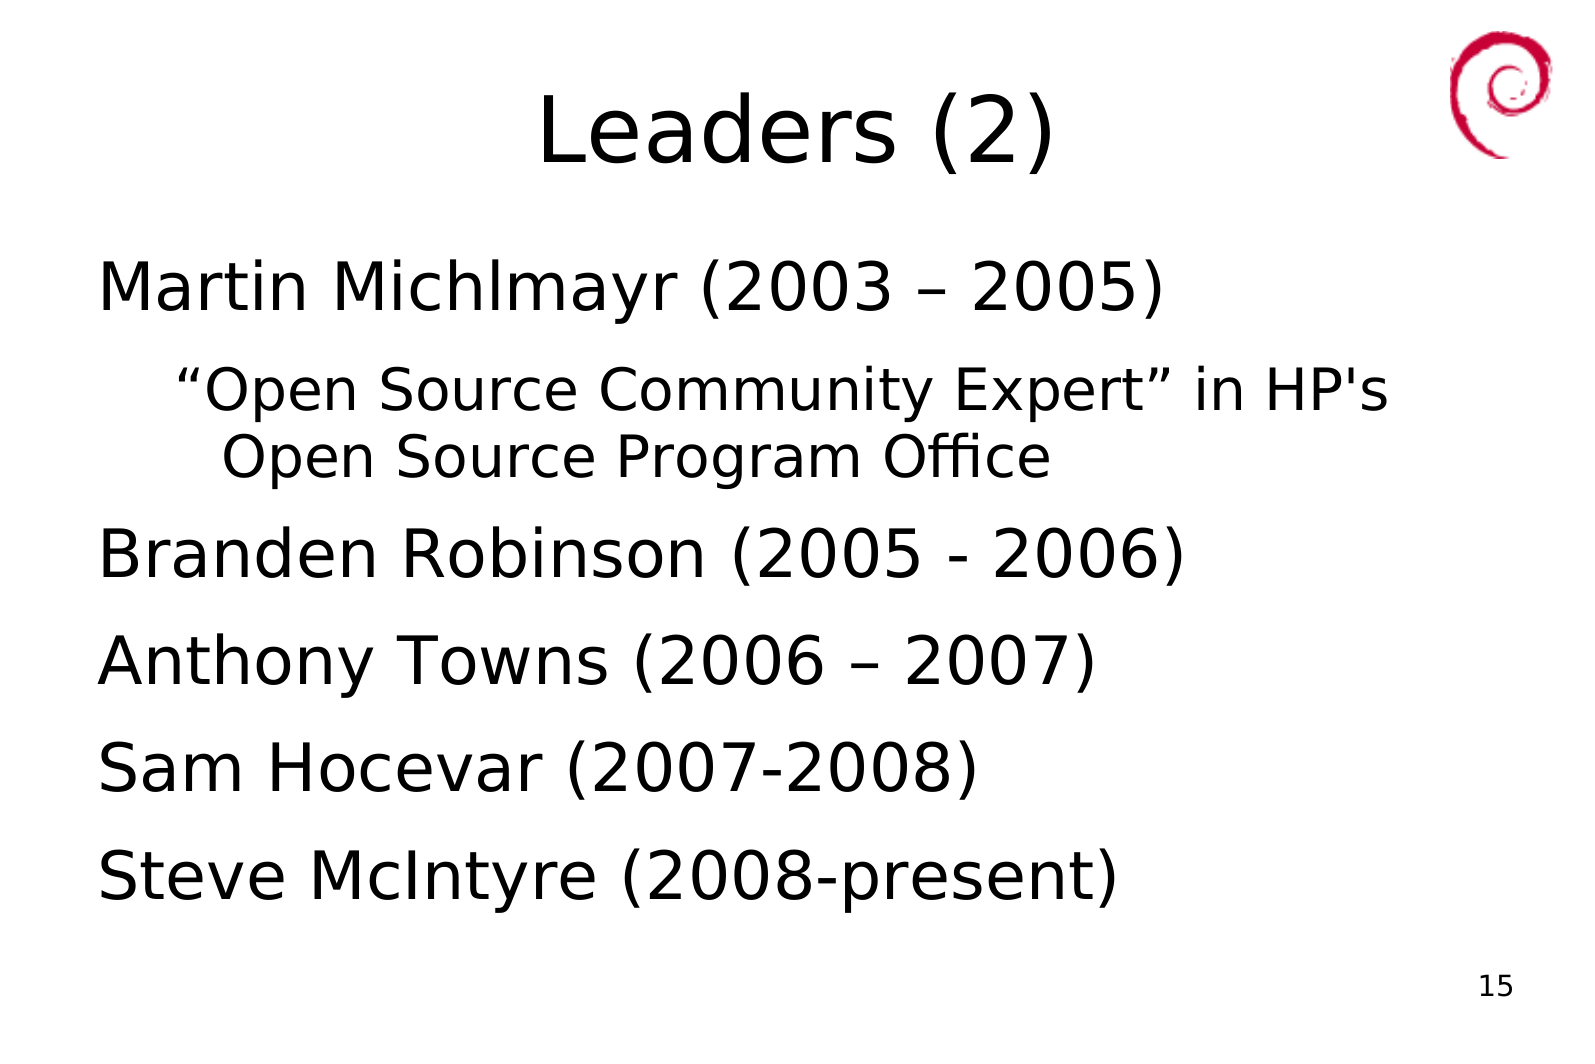

# Leaders (2)
Martin Michlmayr (2003 – 2005)
“Open Source Community Expert” in HP's Open Source Program Office
Branden Robinson (2005 - 2006)
Anthony Towns (2006 – 2007)
Sam Hocevar (2007-2008)
Steve McIntyre (2008-present)
15